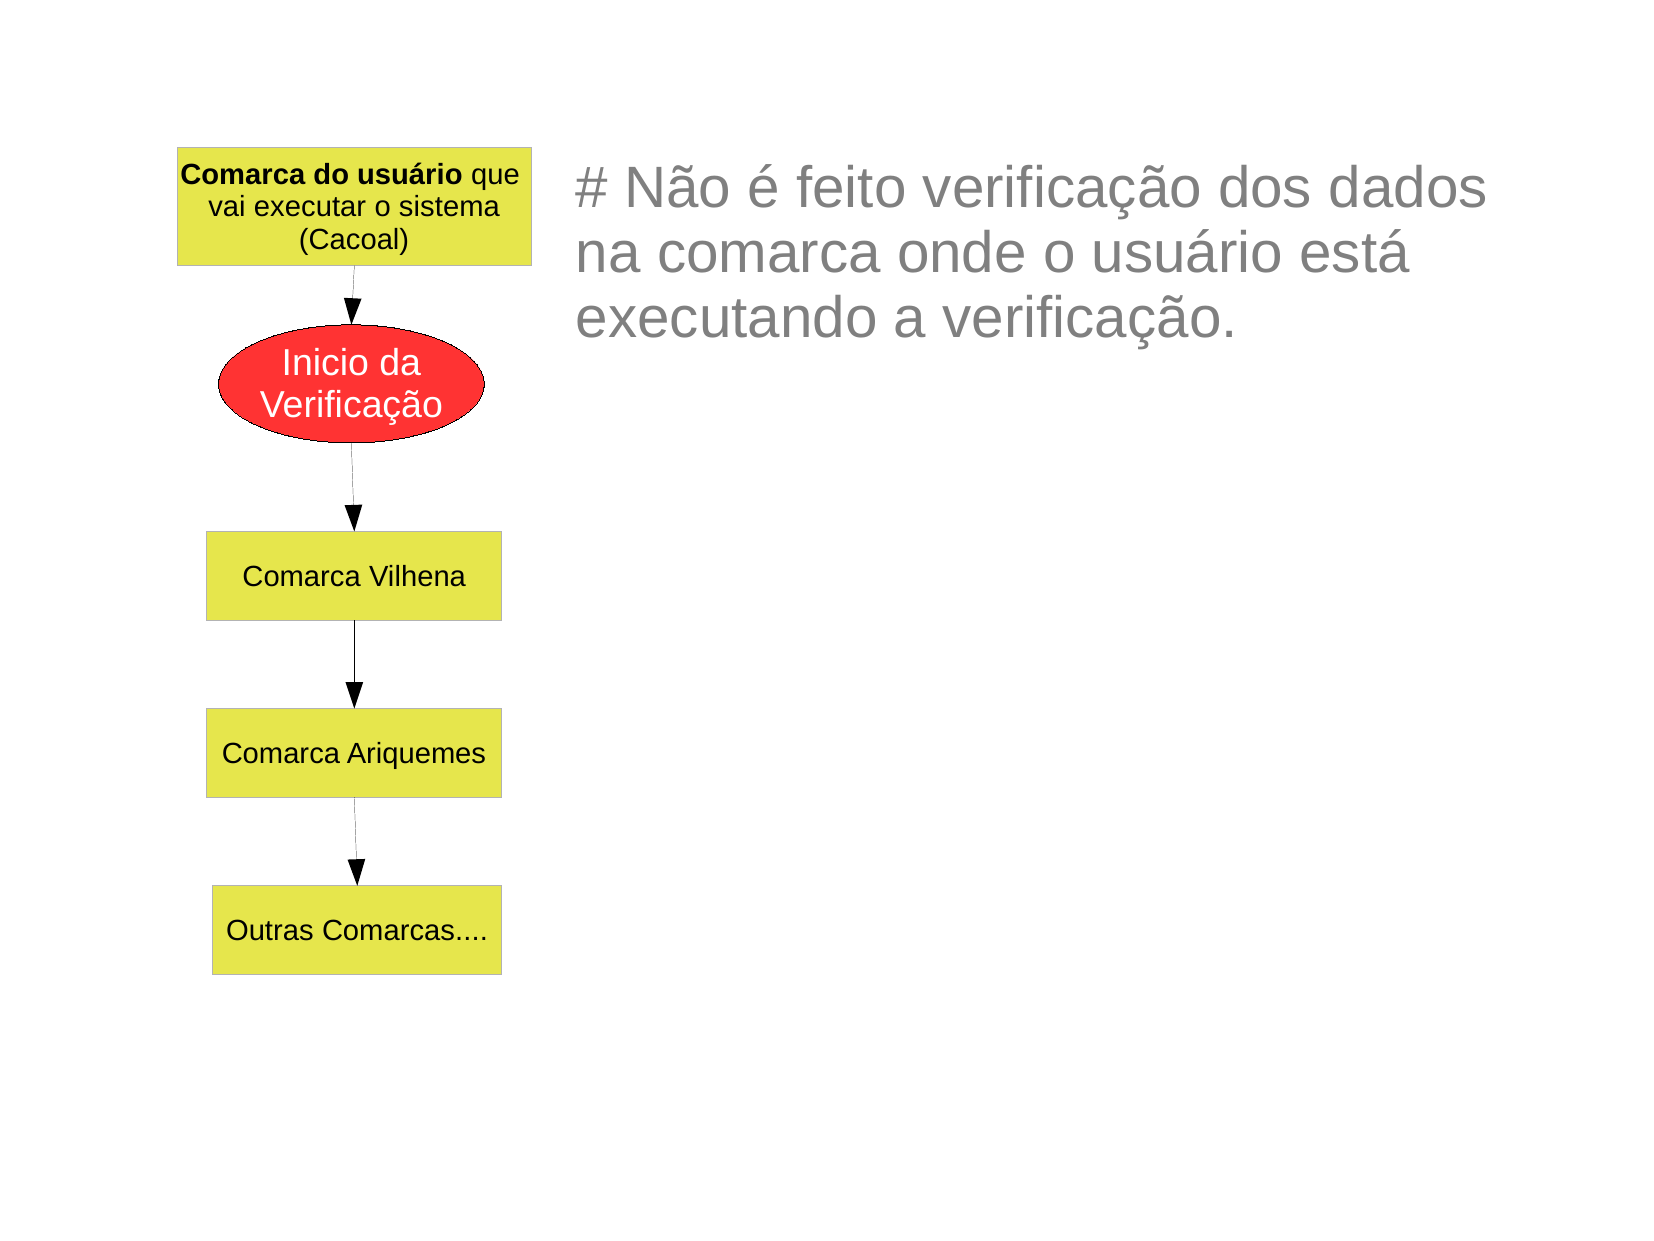

Comarca do usuário que
vai executar o sistema
(Cacoal)
# Não é feito verificação dos dados
na comarca onde o usuário está
executando a verificação.
Inicio da
Verificação
Comarca Vilhena
Comarca Ariquemes
Outras Comarcas....